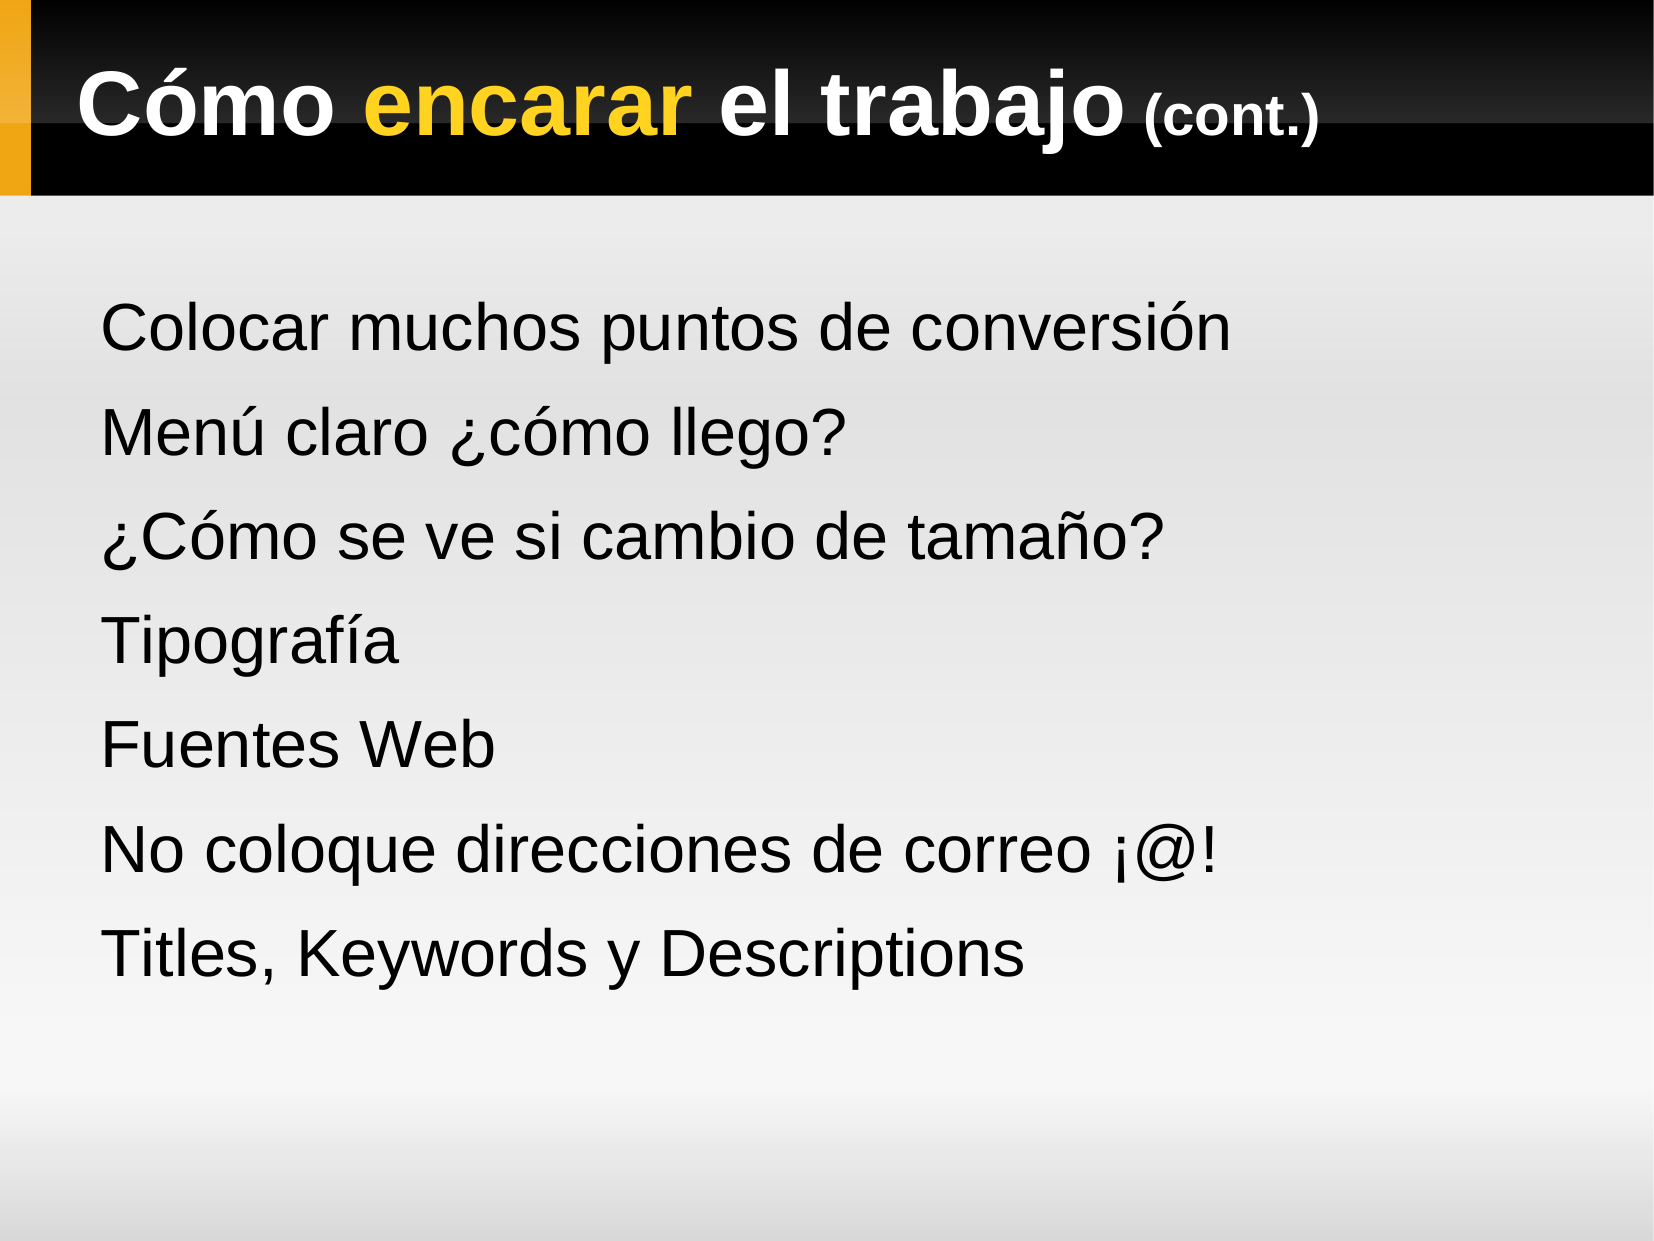

# Cómo encarar el trabajo (cont.)
Colocar muchos puntos de conversión
Menú claro ¿cómo llego?
¿Cómo se ve si cambio de tamaño?
Tipografía
Fuentes Web
No coloque direcciones de correo ¡@!
Titles, Keywords y Descriptions